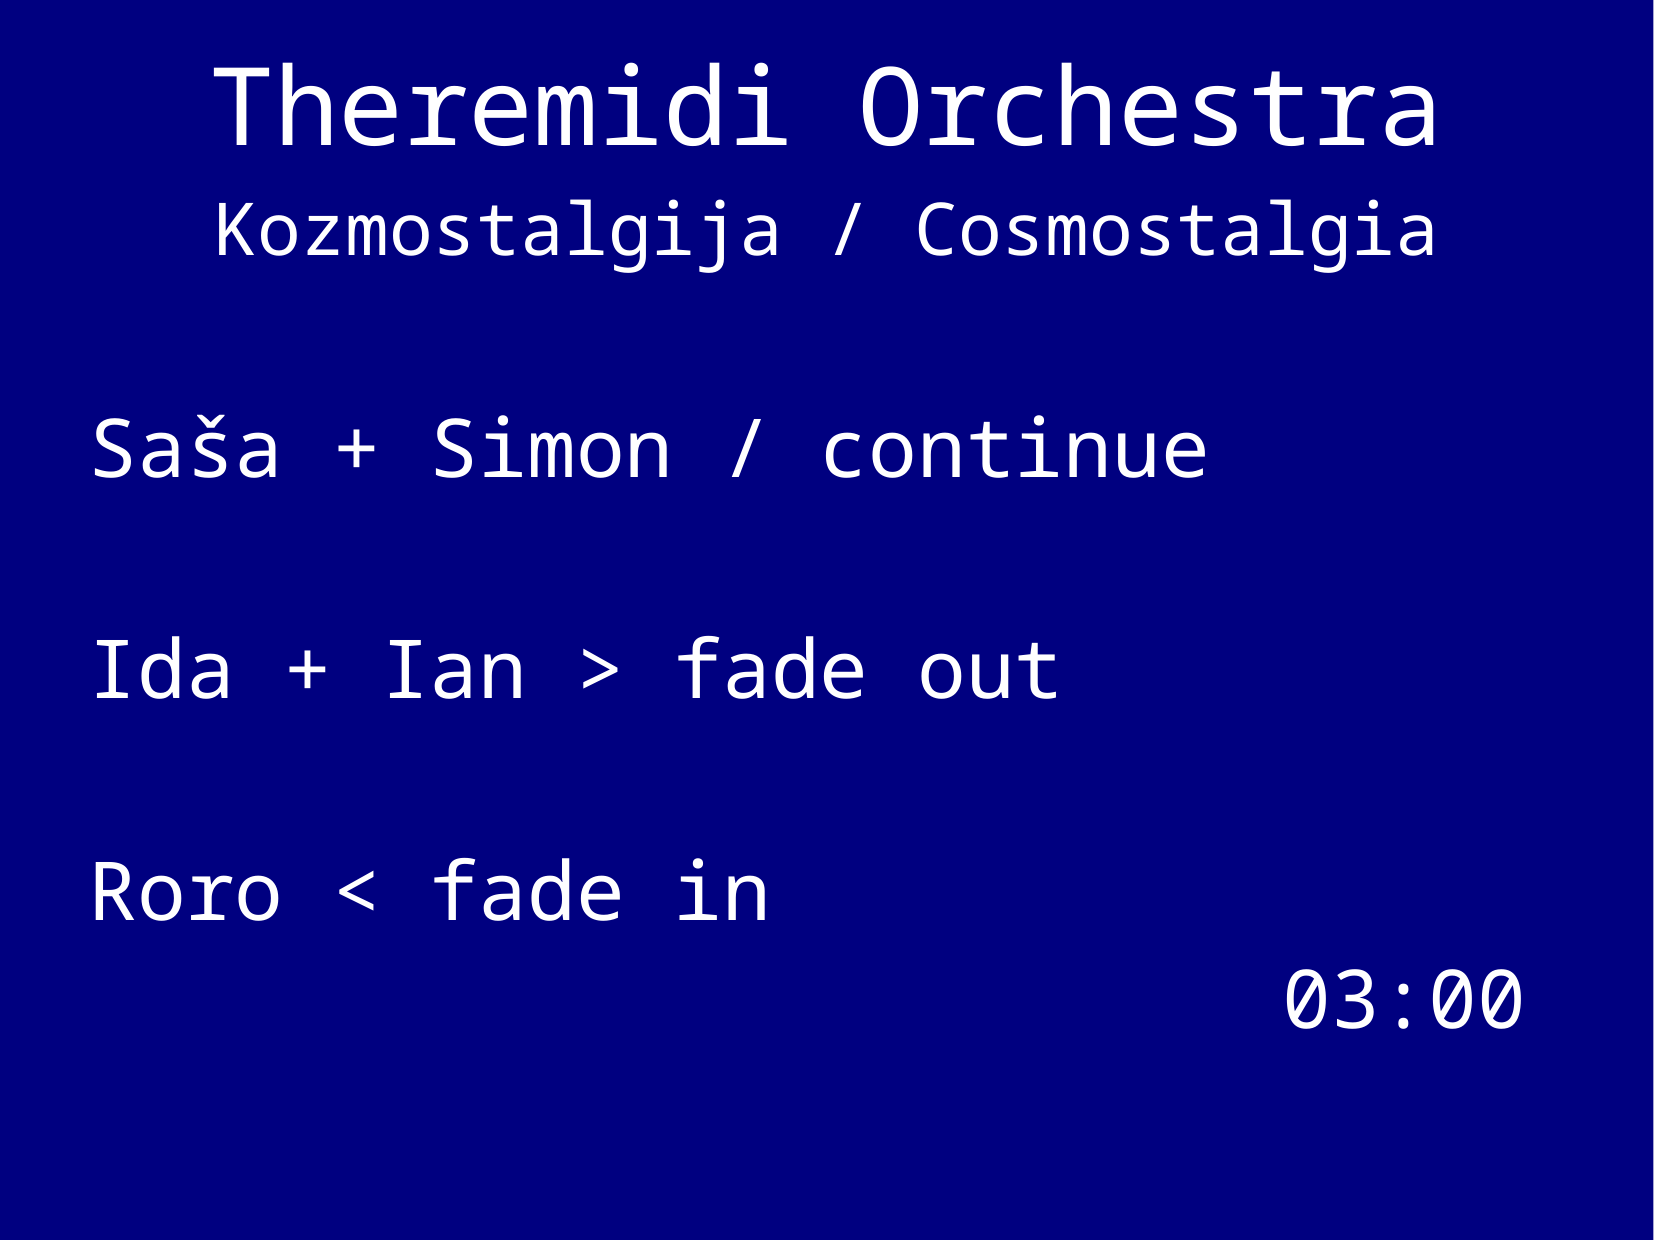

# Theremidi Orchestra Kozmostalgija / Cosmostalgia
Saša + Simon / continue
Ida + Ian > fade out
Roro < fade in
03:00